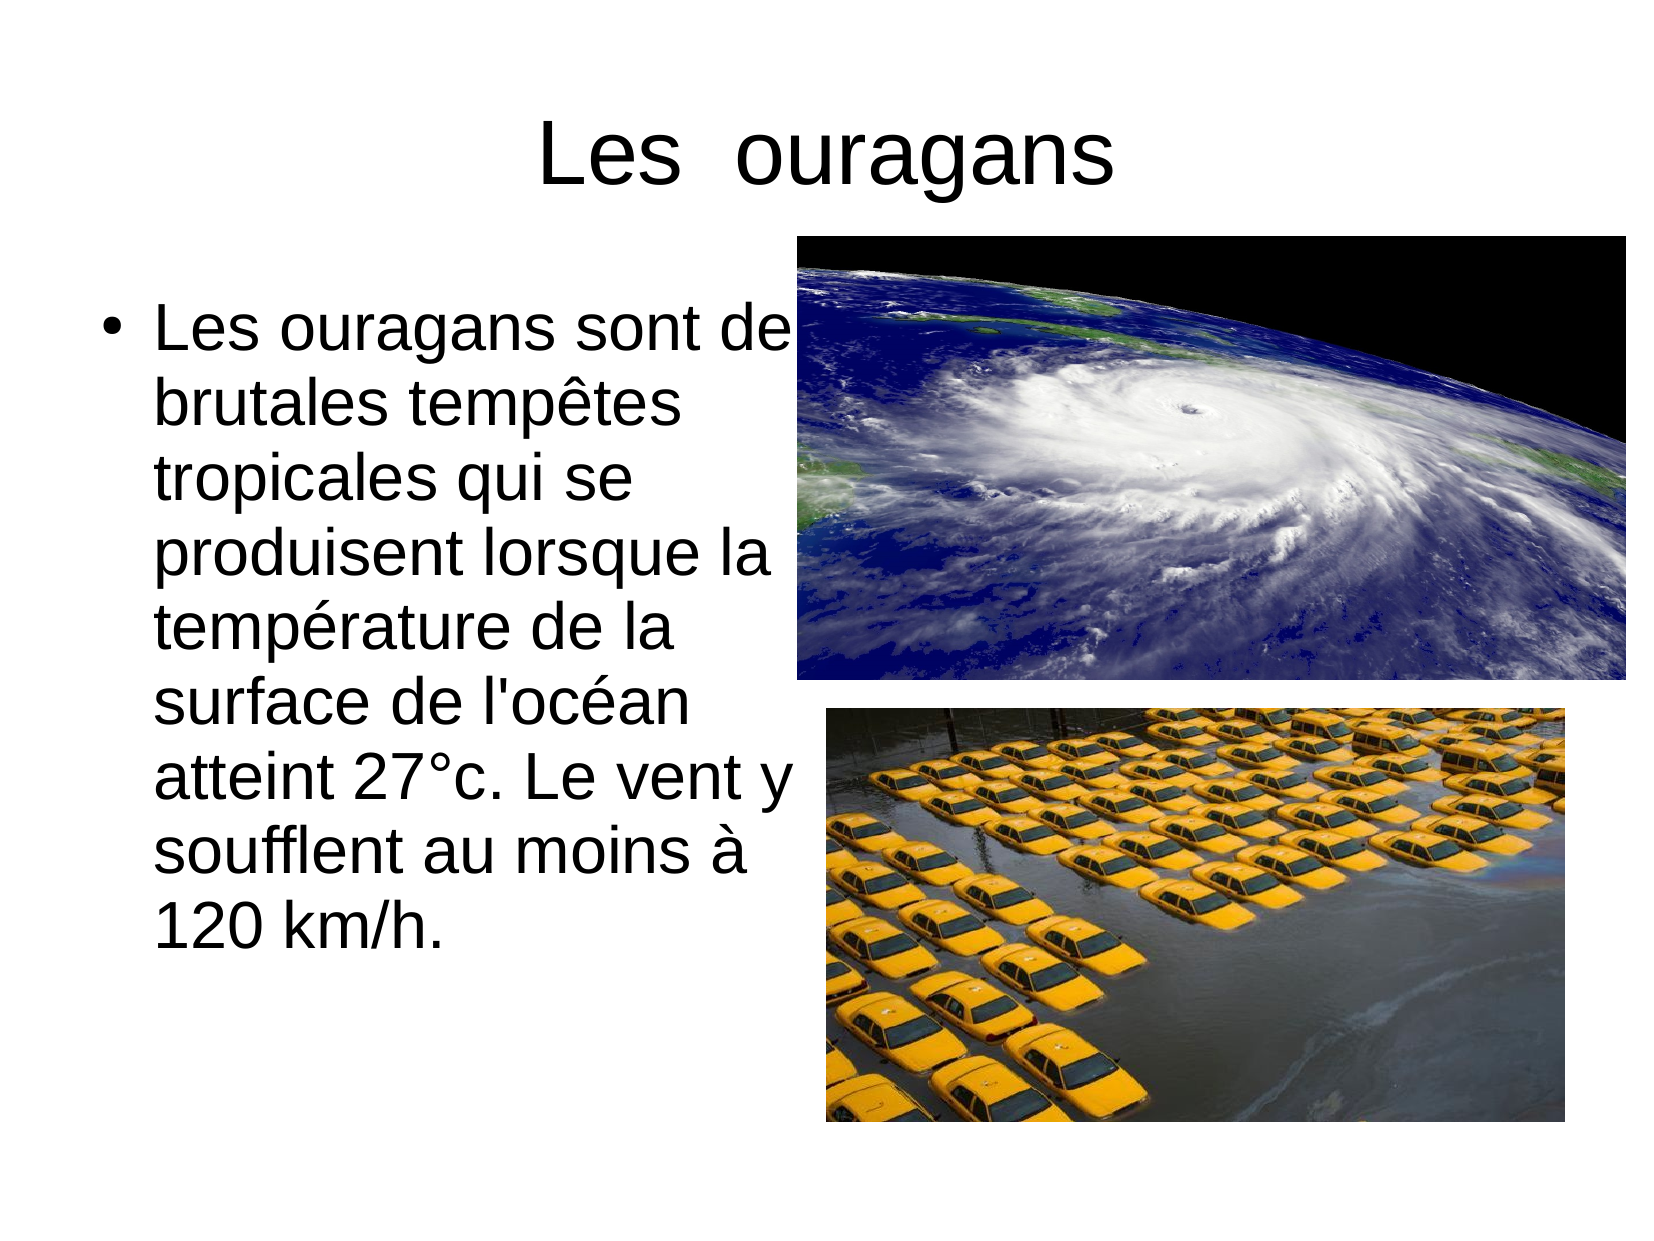

# Les ouragans
Les ouragans sont de brutales tempêtes tropicales qui se produisent lorsque la température de la surface de l'océan atteint 27°c. Le vent y soufflent au moins à 120 km/h.